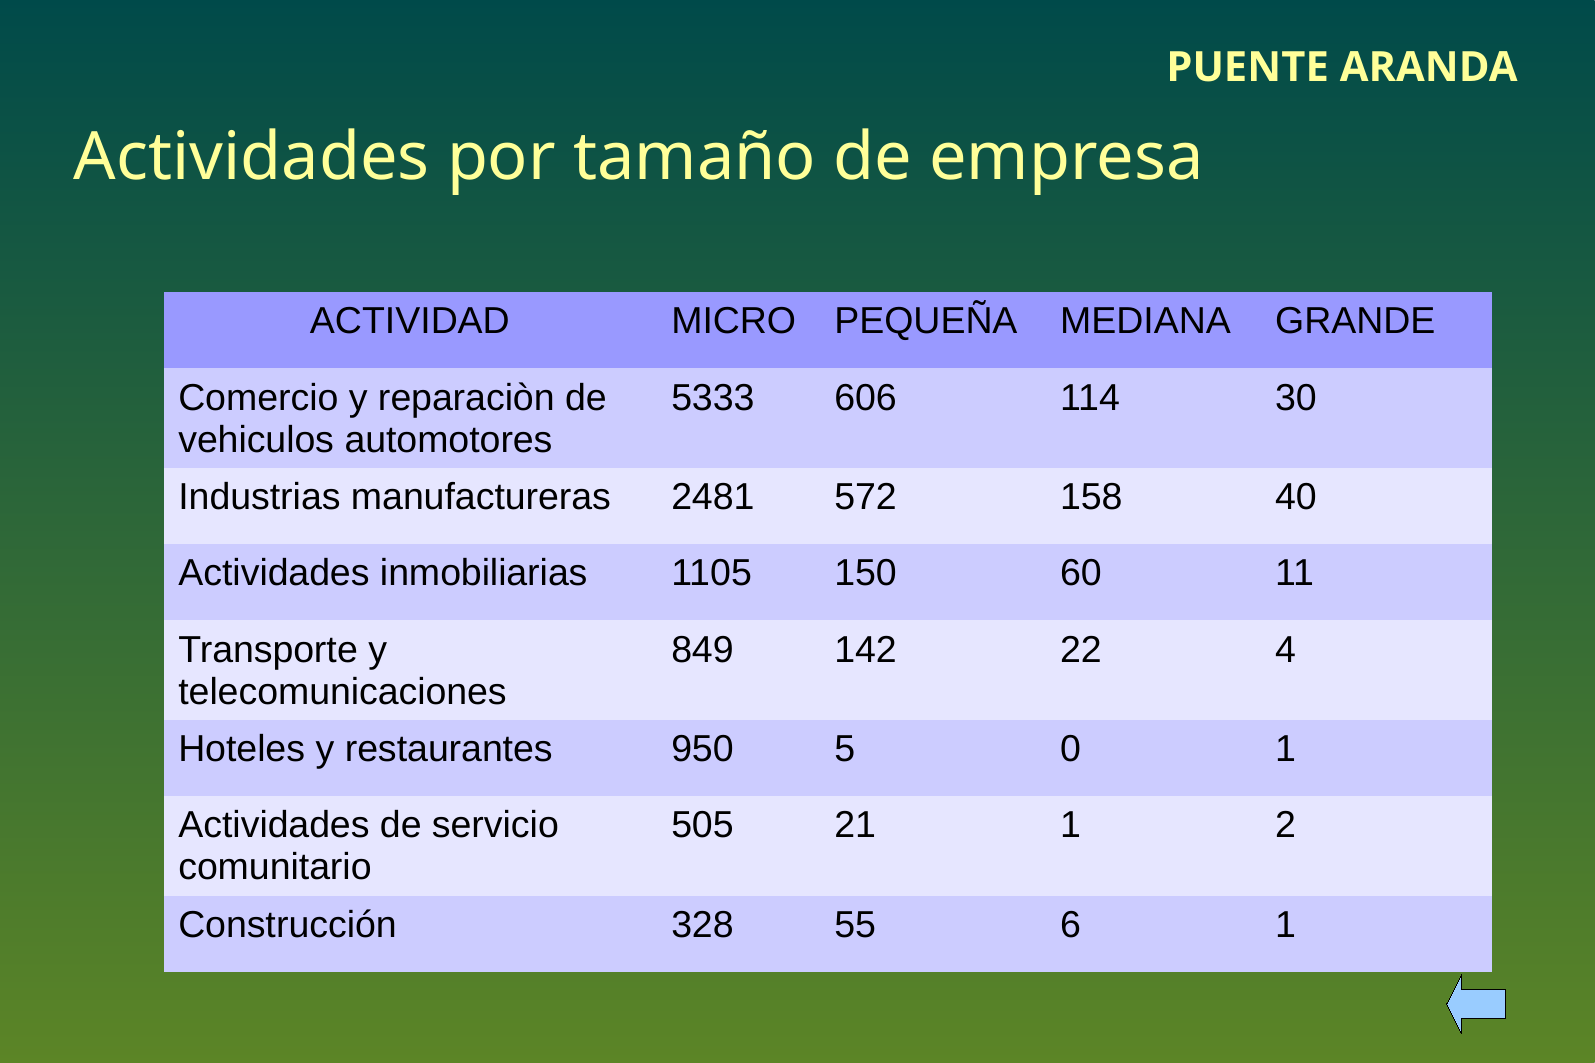

#
PUENTE ARANDA
Actividades por tamaño de empresa
| ACTIVIDAD | MICRO | PEQUEÑA | MEDIANA | GRANDE |
| --- | --- | --- | --- | --- |
| Comercio y reparaciòn de vehiculos automotores | 5333 | 606 | 114 | 30 |
| Industrias manufactureras | 2481 | 572 | 158 | 40 |
| Actividades inmobiliarias | 1105 | 150 | 60 | 11 |
| Transporte y telecomunicaciones | 849 | 142 | 22 | 4 |
| Hoteles y restaurantes | 950 | 5 | 0 | 1 |
| Actividades de servicio comunitario | 505 | 21 | 1 | 2 |
| Construcción | 328 | 55 | 6 | 1 |